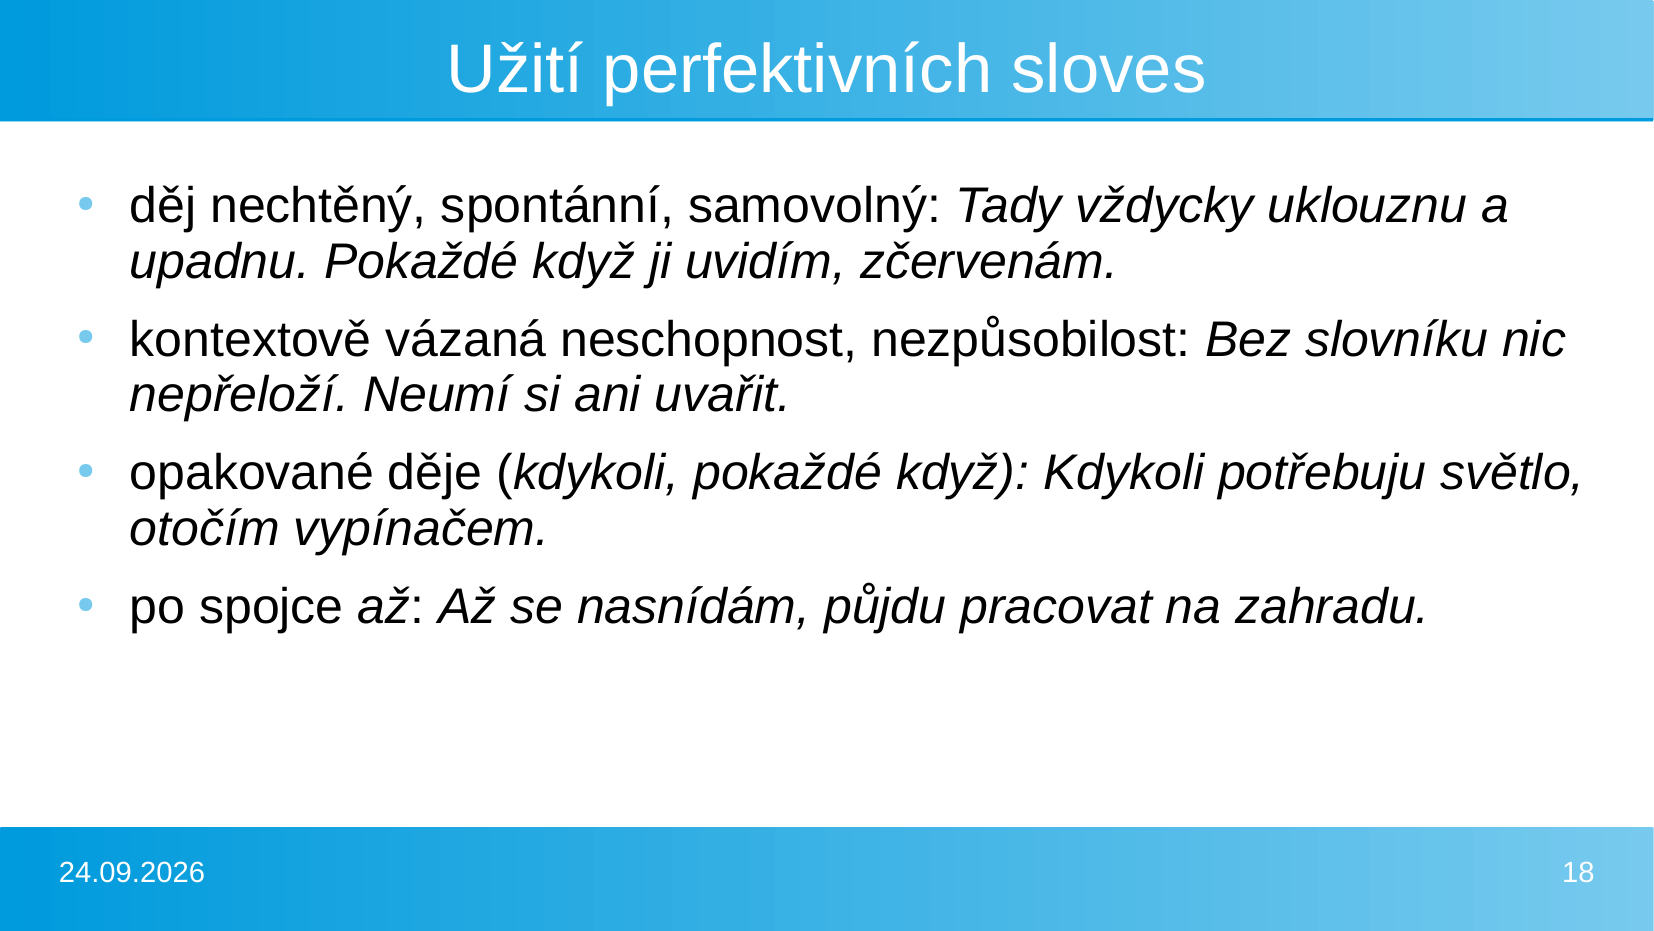

# Užití perfektivních sloves
děj nechtěný, spontánní, samovolný: Tady vždycky uklouznu a upadnu. Pokaždé když ji uvidím, zčervenám.
kontextově vázaná neschopnost, nezpůsobilost: Bez slovníku nic nepřeloží. Neumí si ani uvařit.
opakované děje (kdykoli, pokaždé když): Kdykoli potřebuju světlo, otočím vypínačem.
po spojce až: Až se nasnídám, půjdu pracovat na zahradu.
18